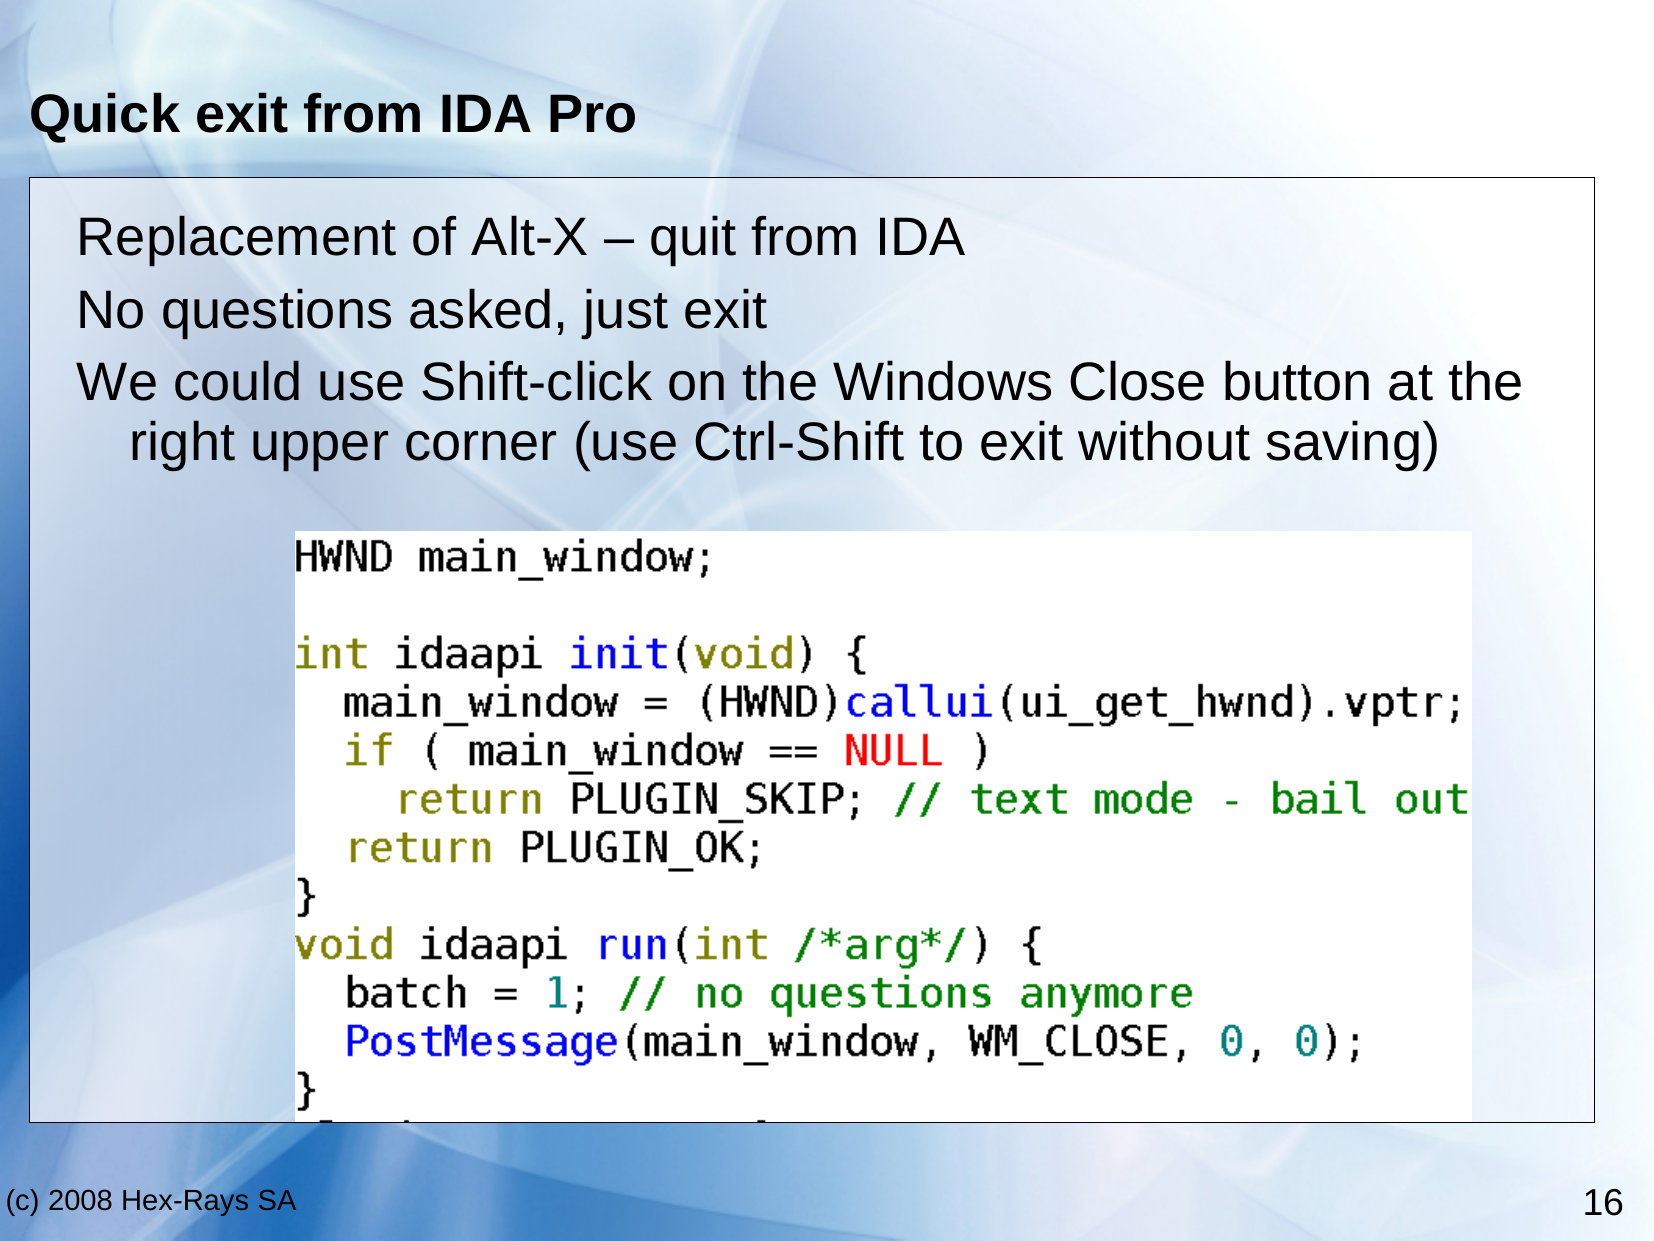

# Quick exit from IDA Pro
Replacement of Alt-X – quit from IDA
No questions asked, just exit
We could use Shift-click on the Windows Close button at the right upper corner (use Ctrl-Shift to exit without saving)
16
(c) 2008 Hex-Rays SA